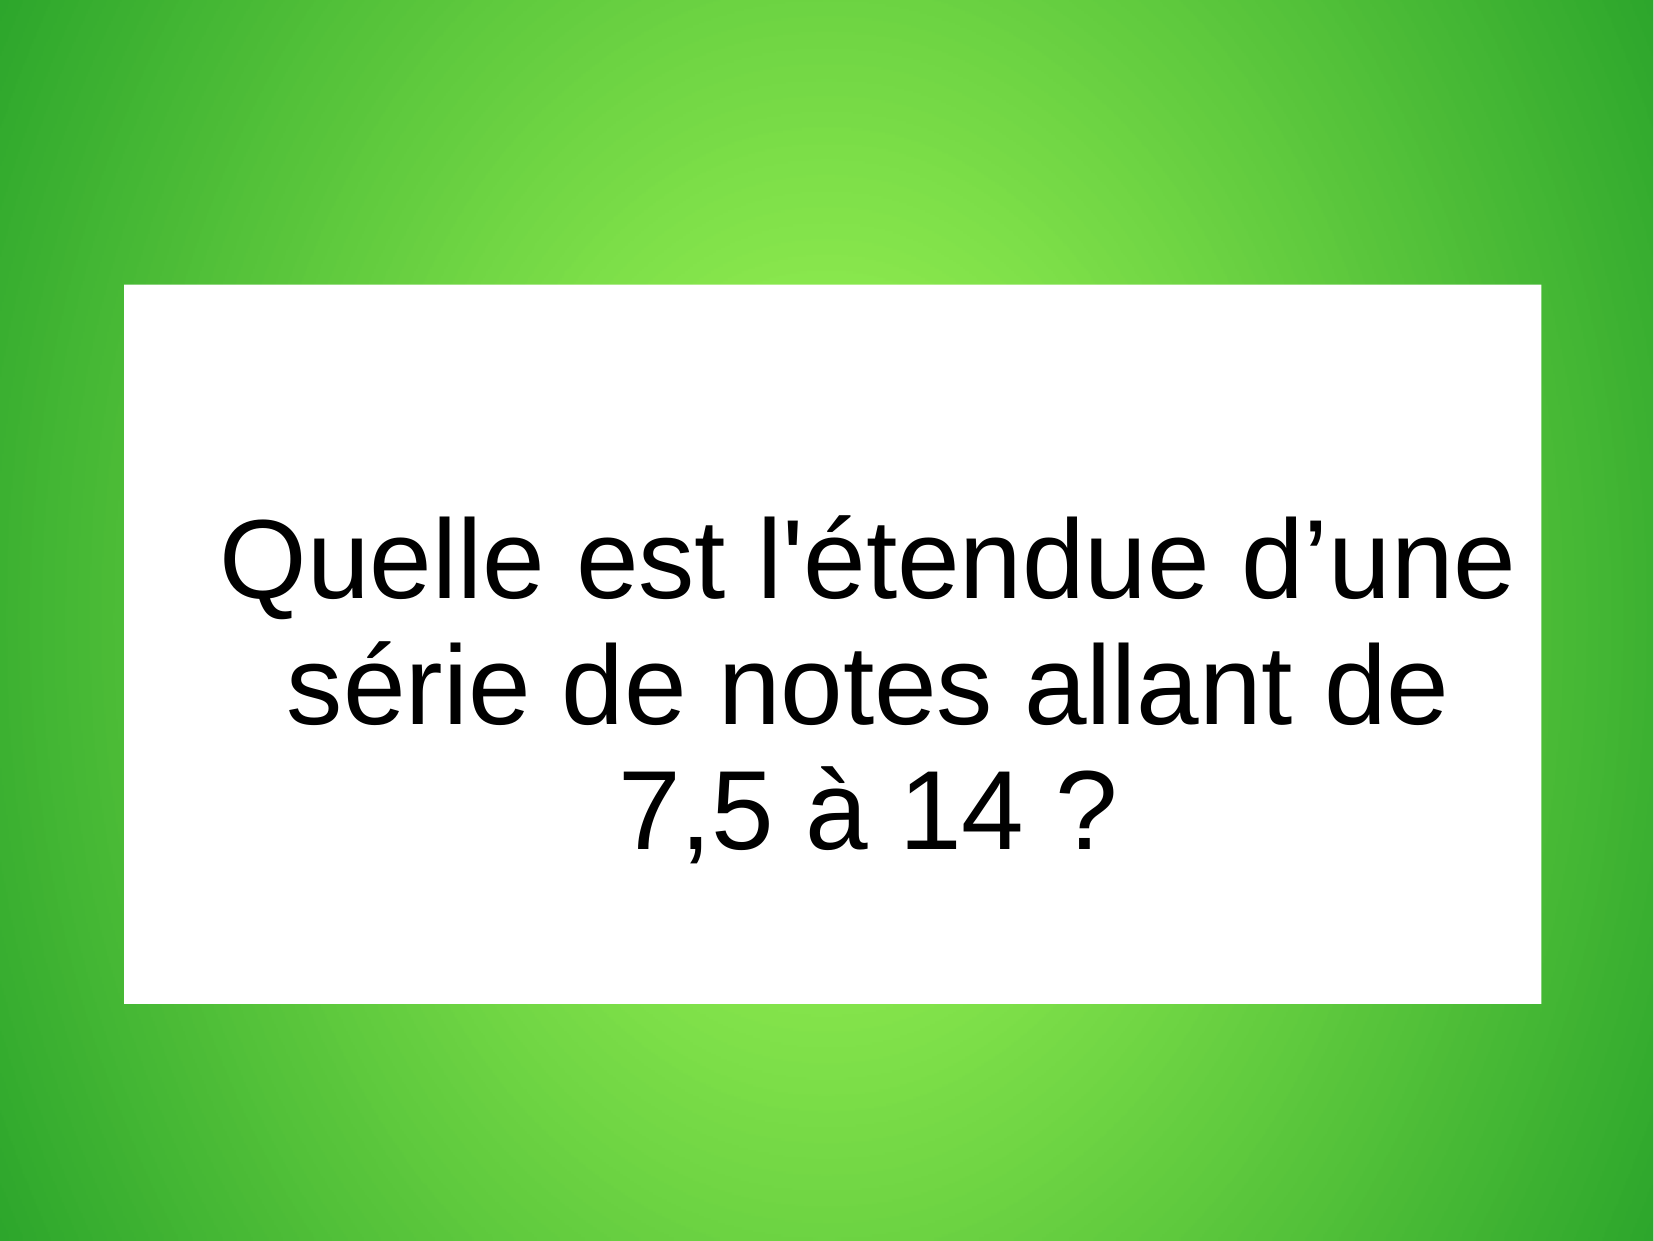

# Quelle est l'étendue d’une série de notes allant de 7,5 à 14 ?